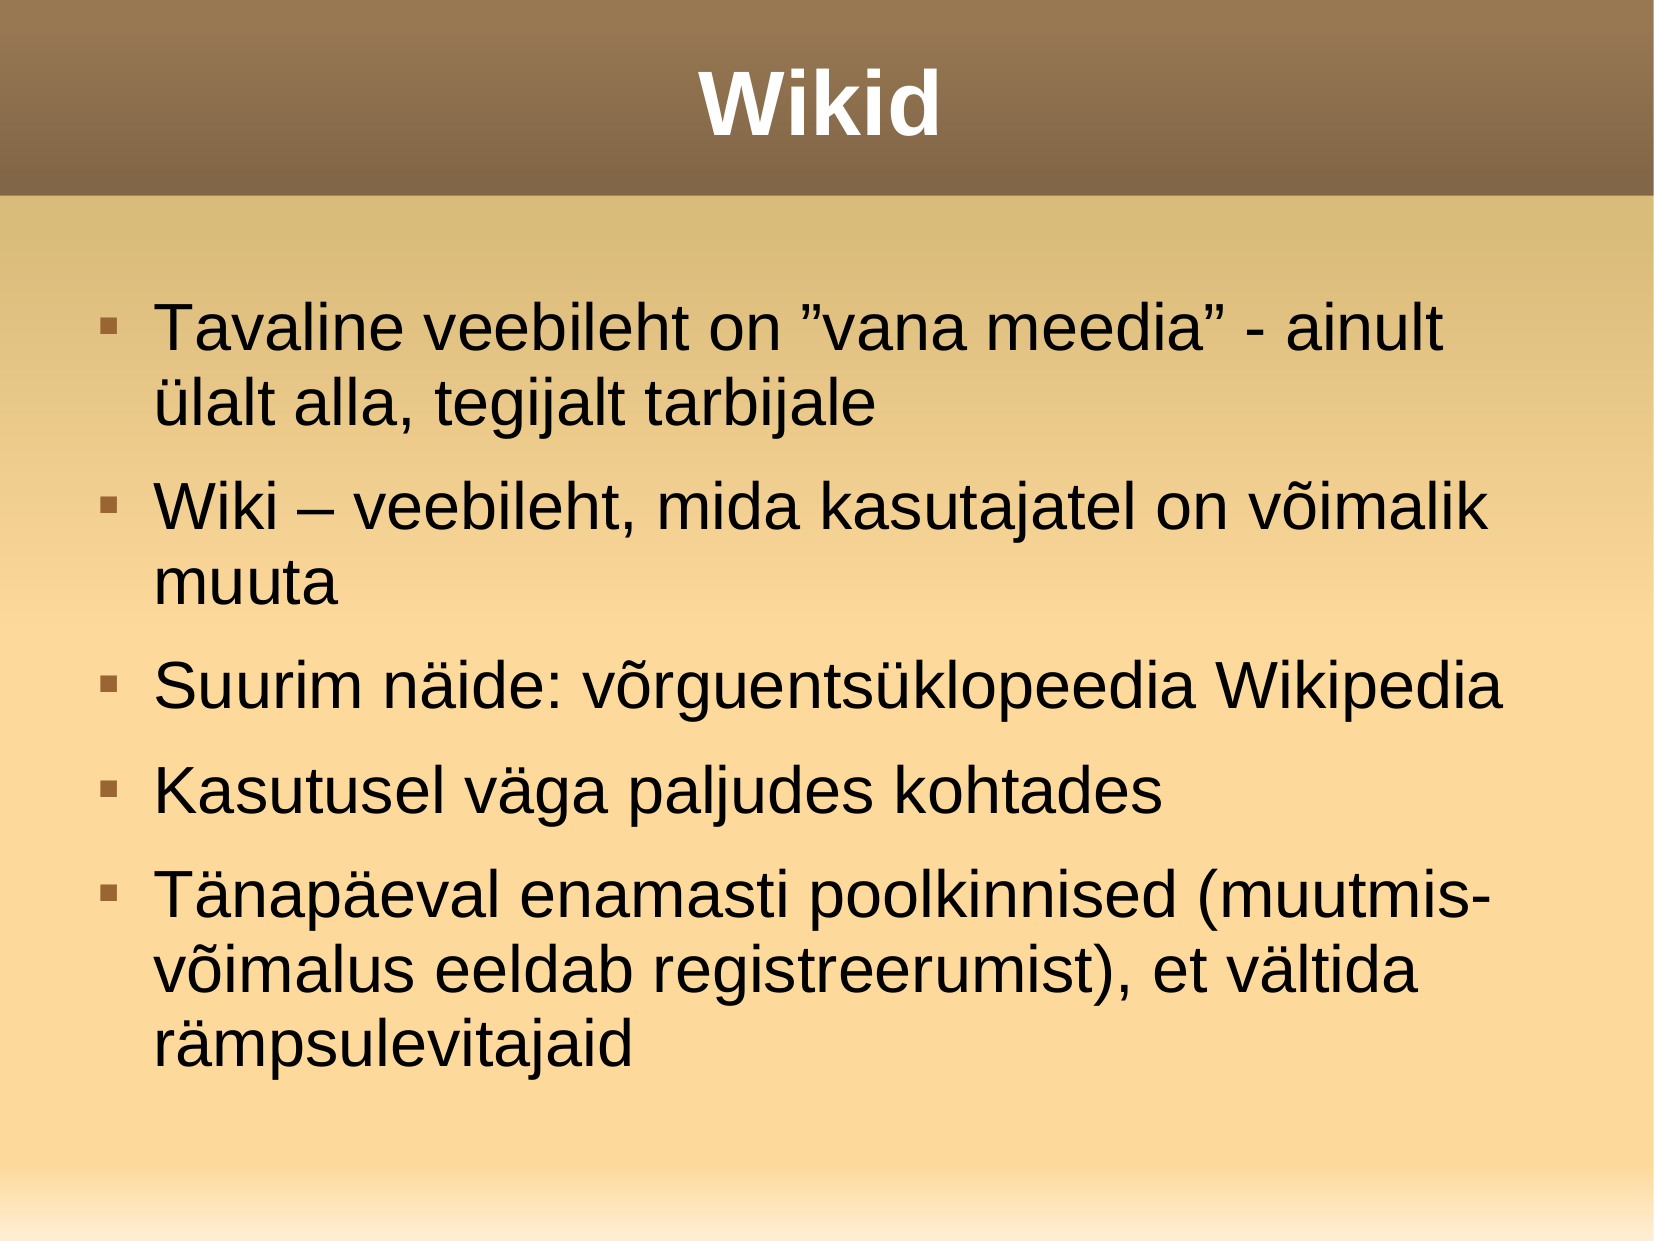

# Wikid
Tavaline veebileht on ”vana meedia” - ainult ülalt alla, tegijalt tarbijale
Wiki – veebileht, mida kasutajatel on võimalik muuta
Suurim näide: võrguentsüklopeedia Wikipedia
Kasutusel väga paljudes kohtades
Tänapäeval enamasti poolkinnised (muutmis-võimalus eeldab registreerumist), et vältida rämpsulevitajaid